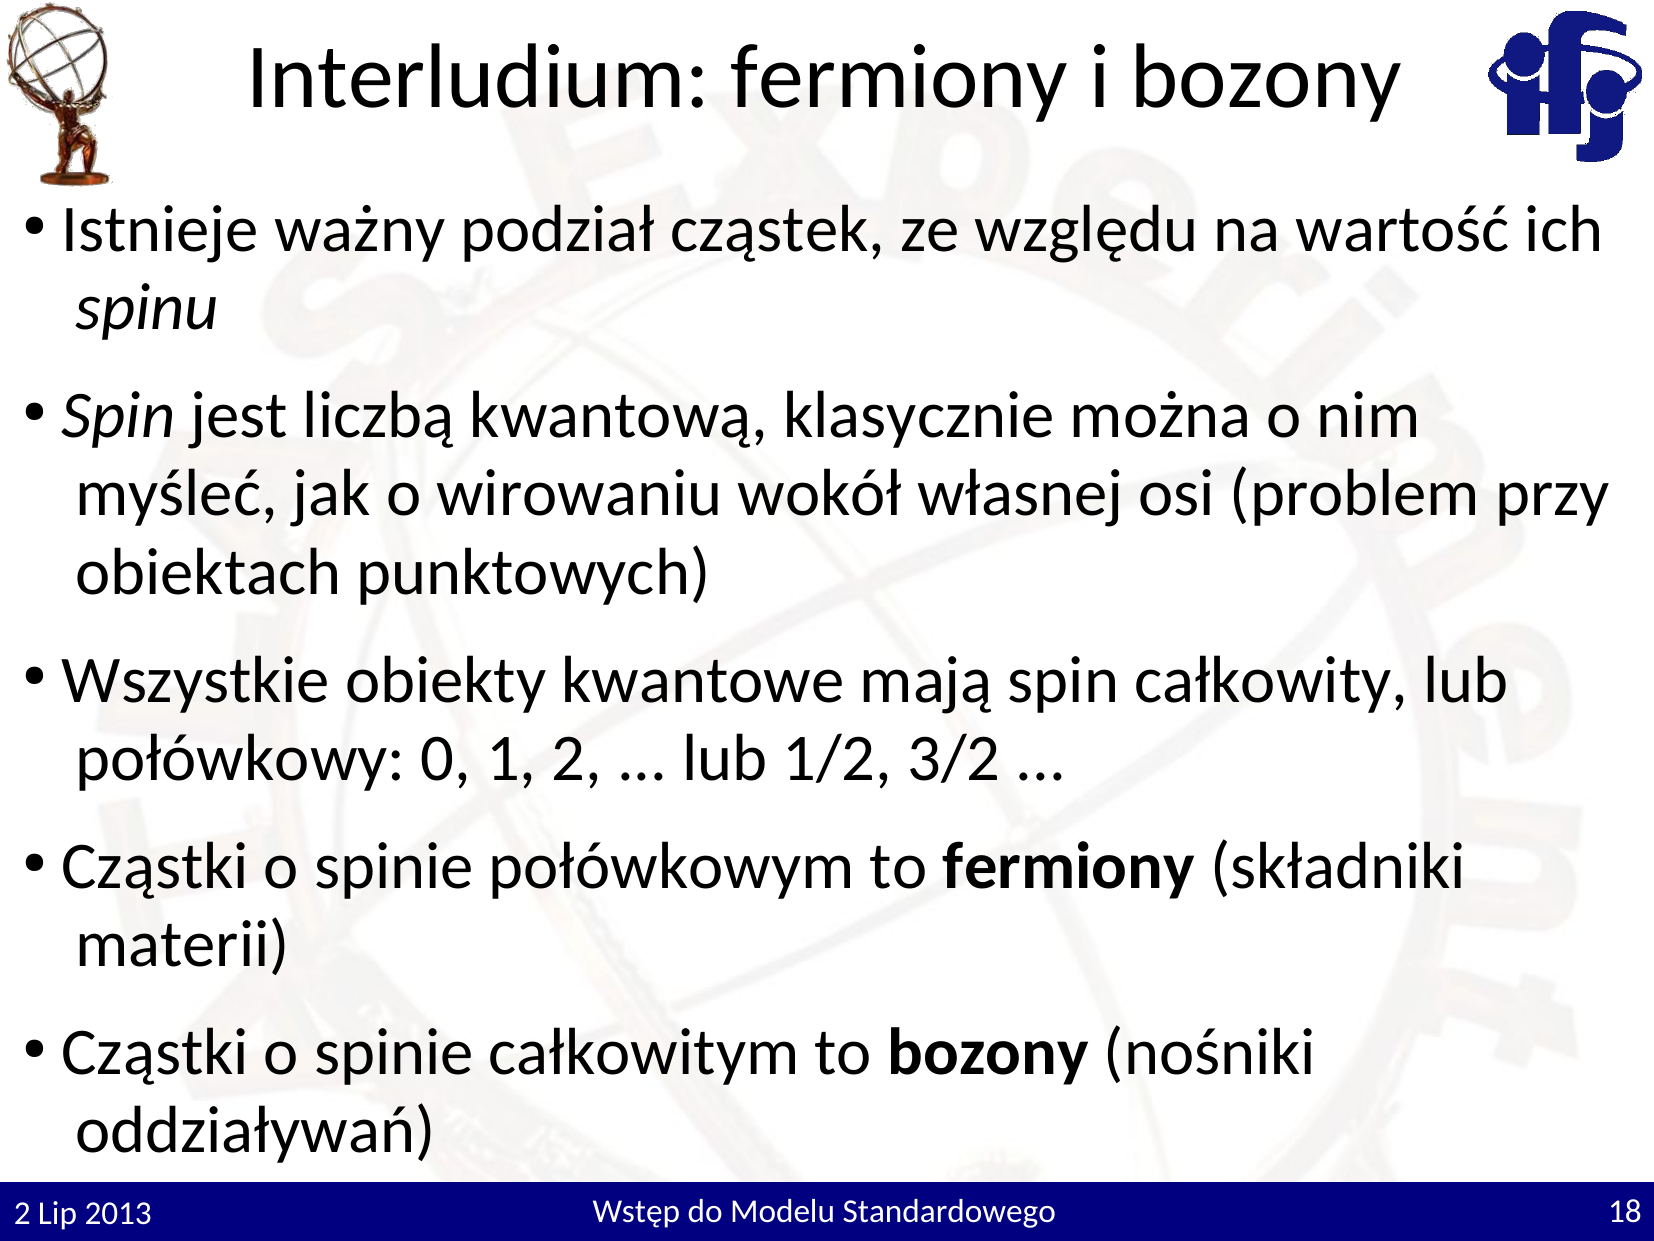

# Interludium: fermiony i bozony
 Istnieje ważny podział cząstek, ze względu na wartość ich spinu
 Spin jest liczbą kwantową, klasycznie można o nim myśleć, jak o wirowaniu wokół własnej osi (problem przy obiektach punktowych)
 Wszystkie obiekty kwantowe mają spin całkowity, lub połówkowy: 0, 1, 2, ... lub 1/2, 3/2 ...
 Cząstki o spinie połówkowym to fermiony (składniki materii)
 Cząstki o spinie całkowitym to bozony (nośniki oddziaływań)
Wstęp do Modelu Standardowego
18
2 Lip 2013